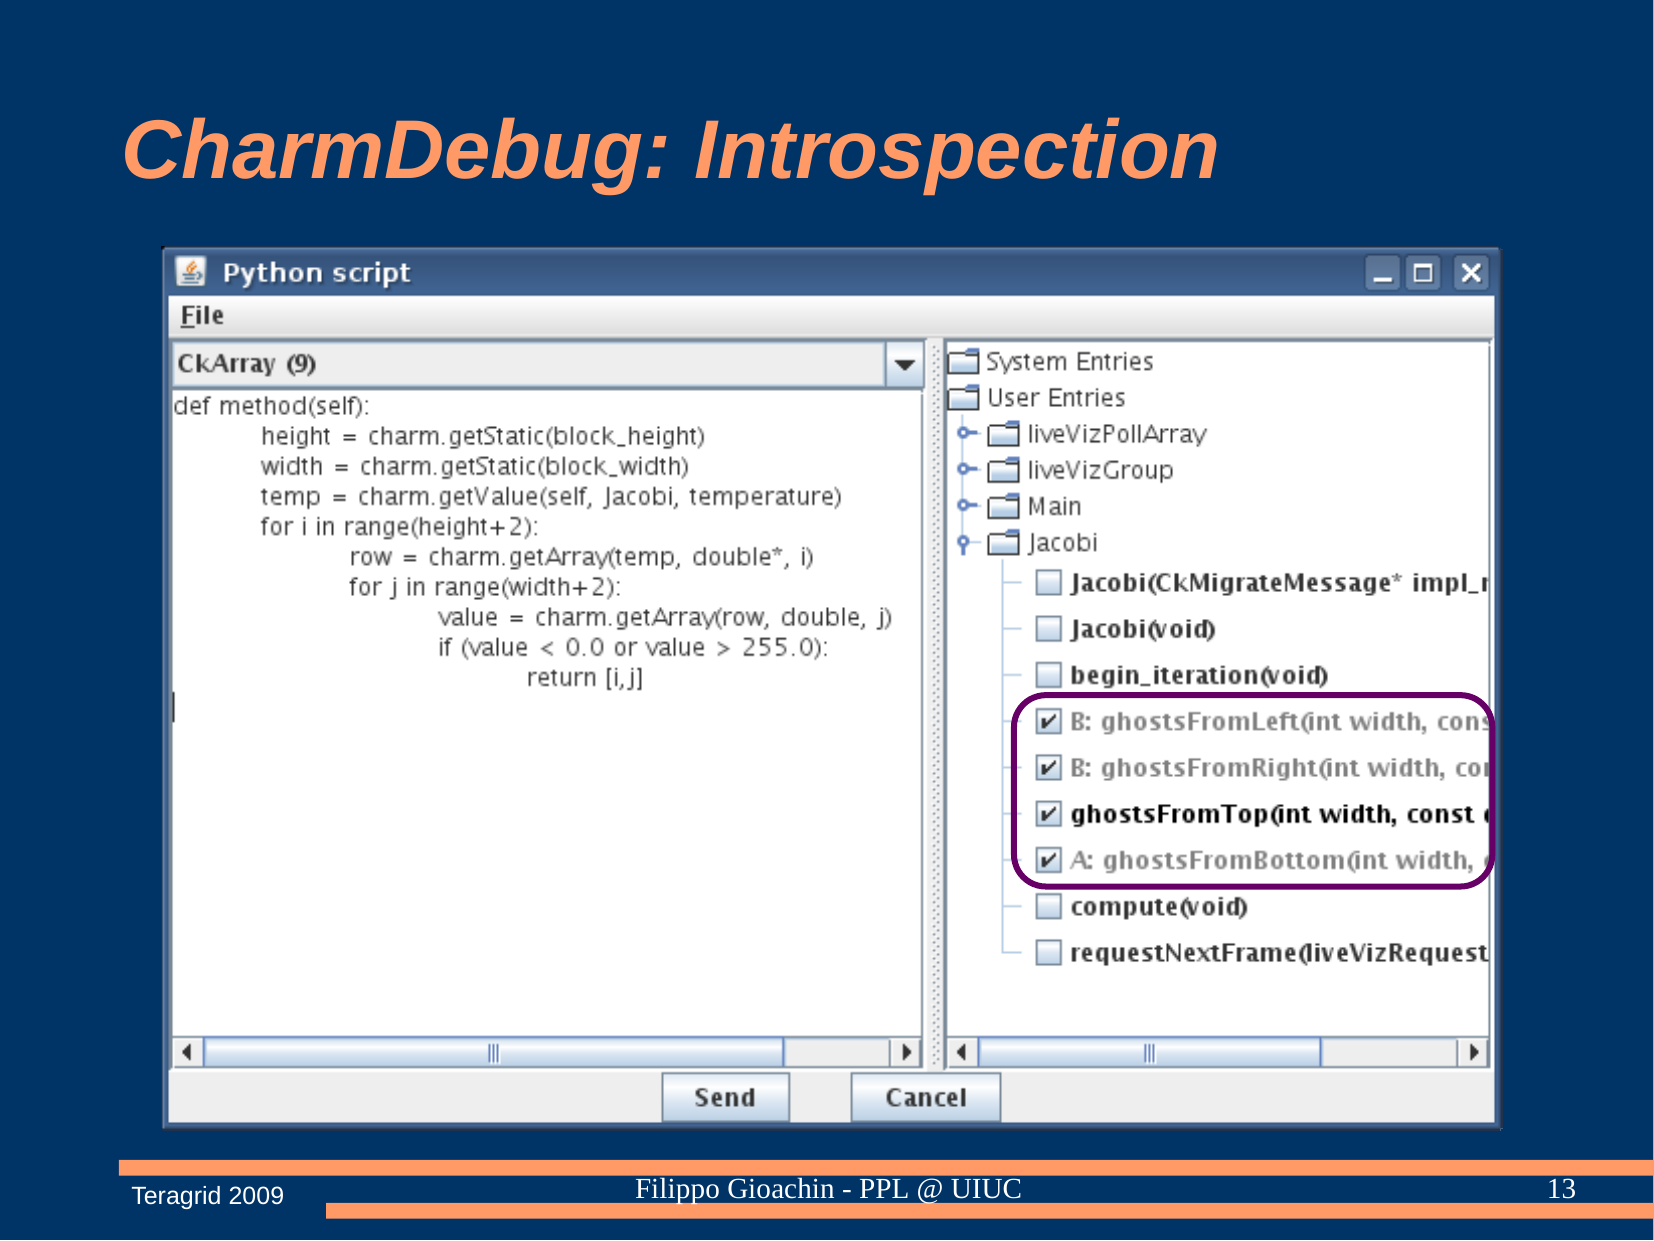

# CharmDebug: Introspection
13
Filippo Gioachin - PPL @ UIUC